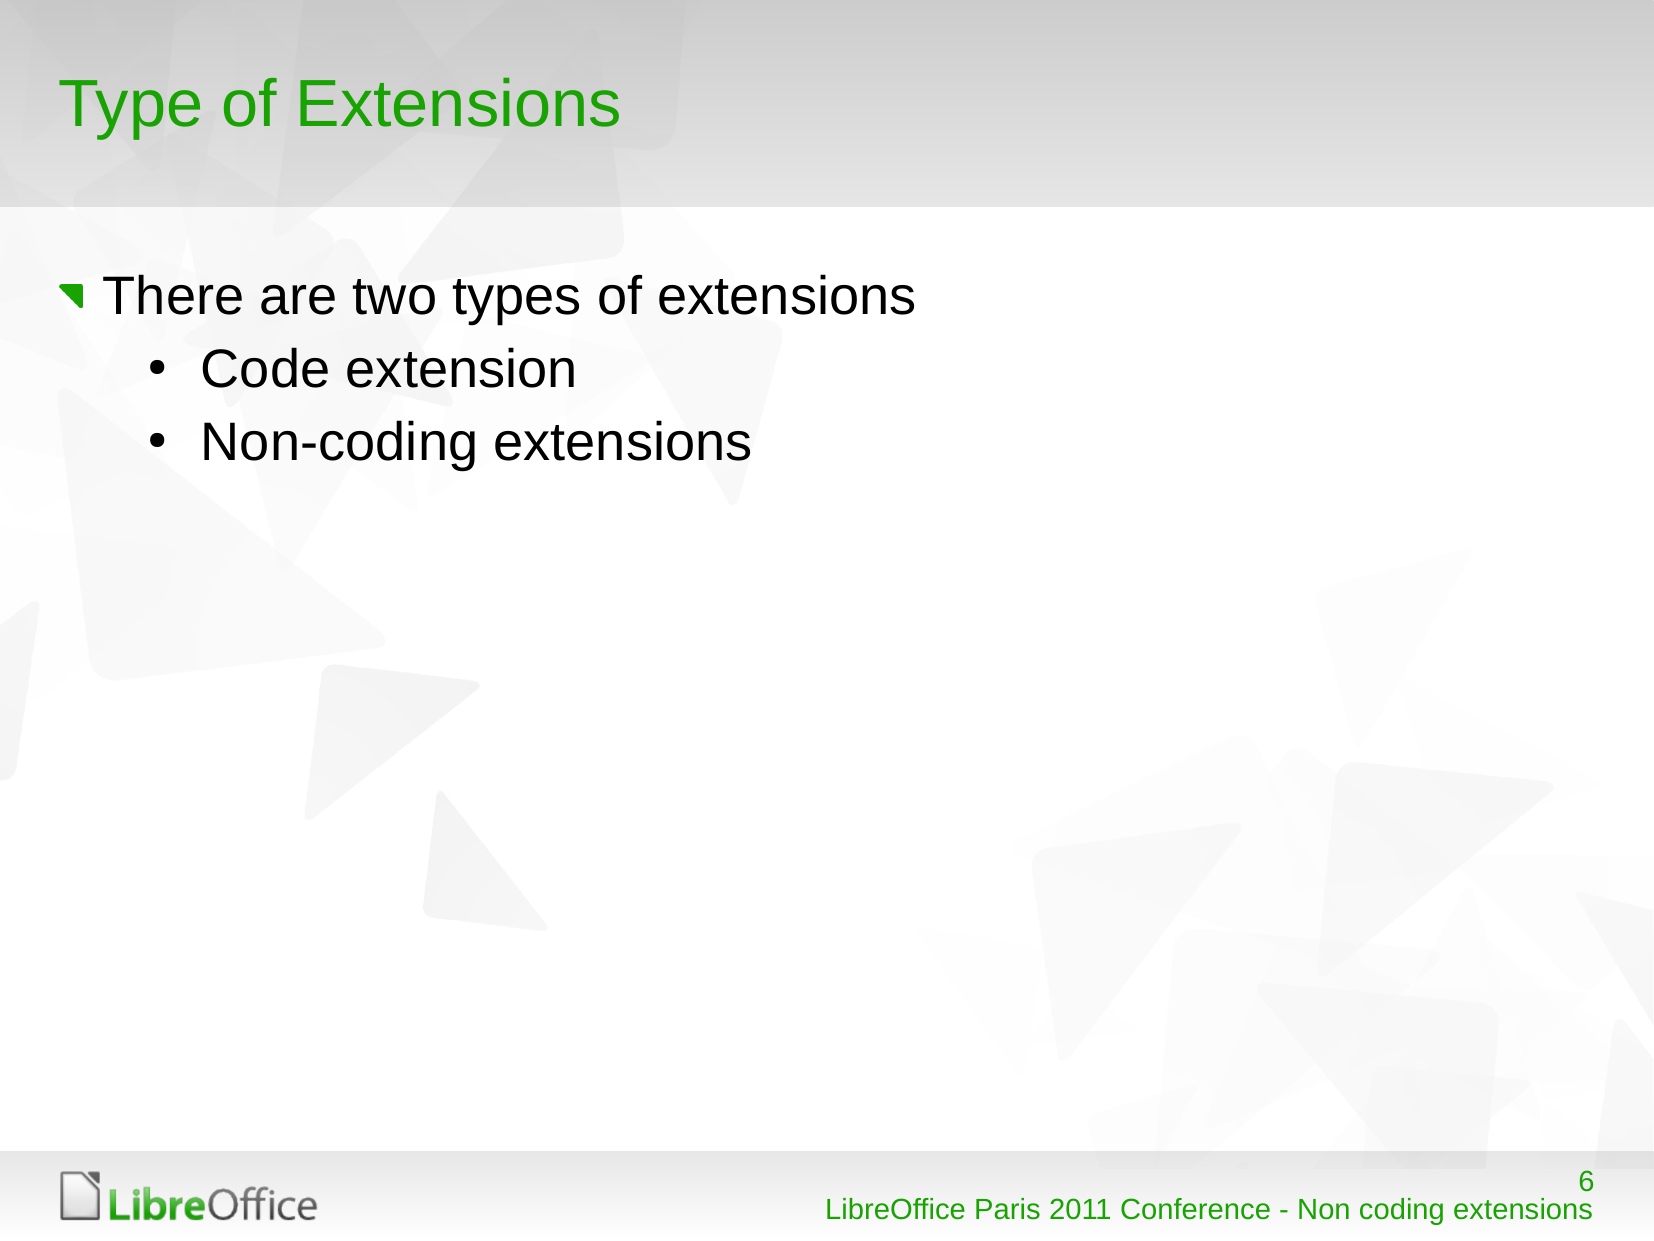

# Type of Extensions
There are two types of extensions
Code extension
Non-coding extensions
6
LibreOffice Paris 2011 Conference - Non coding extensions